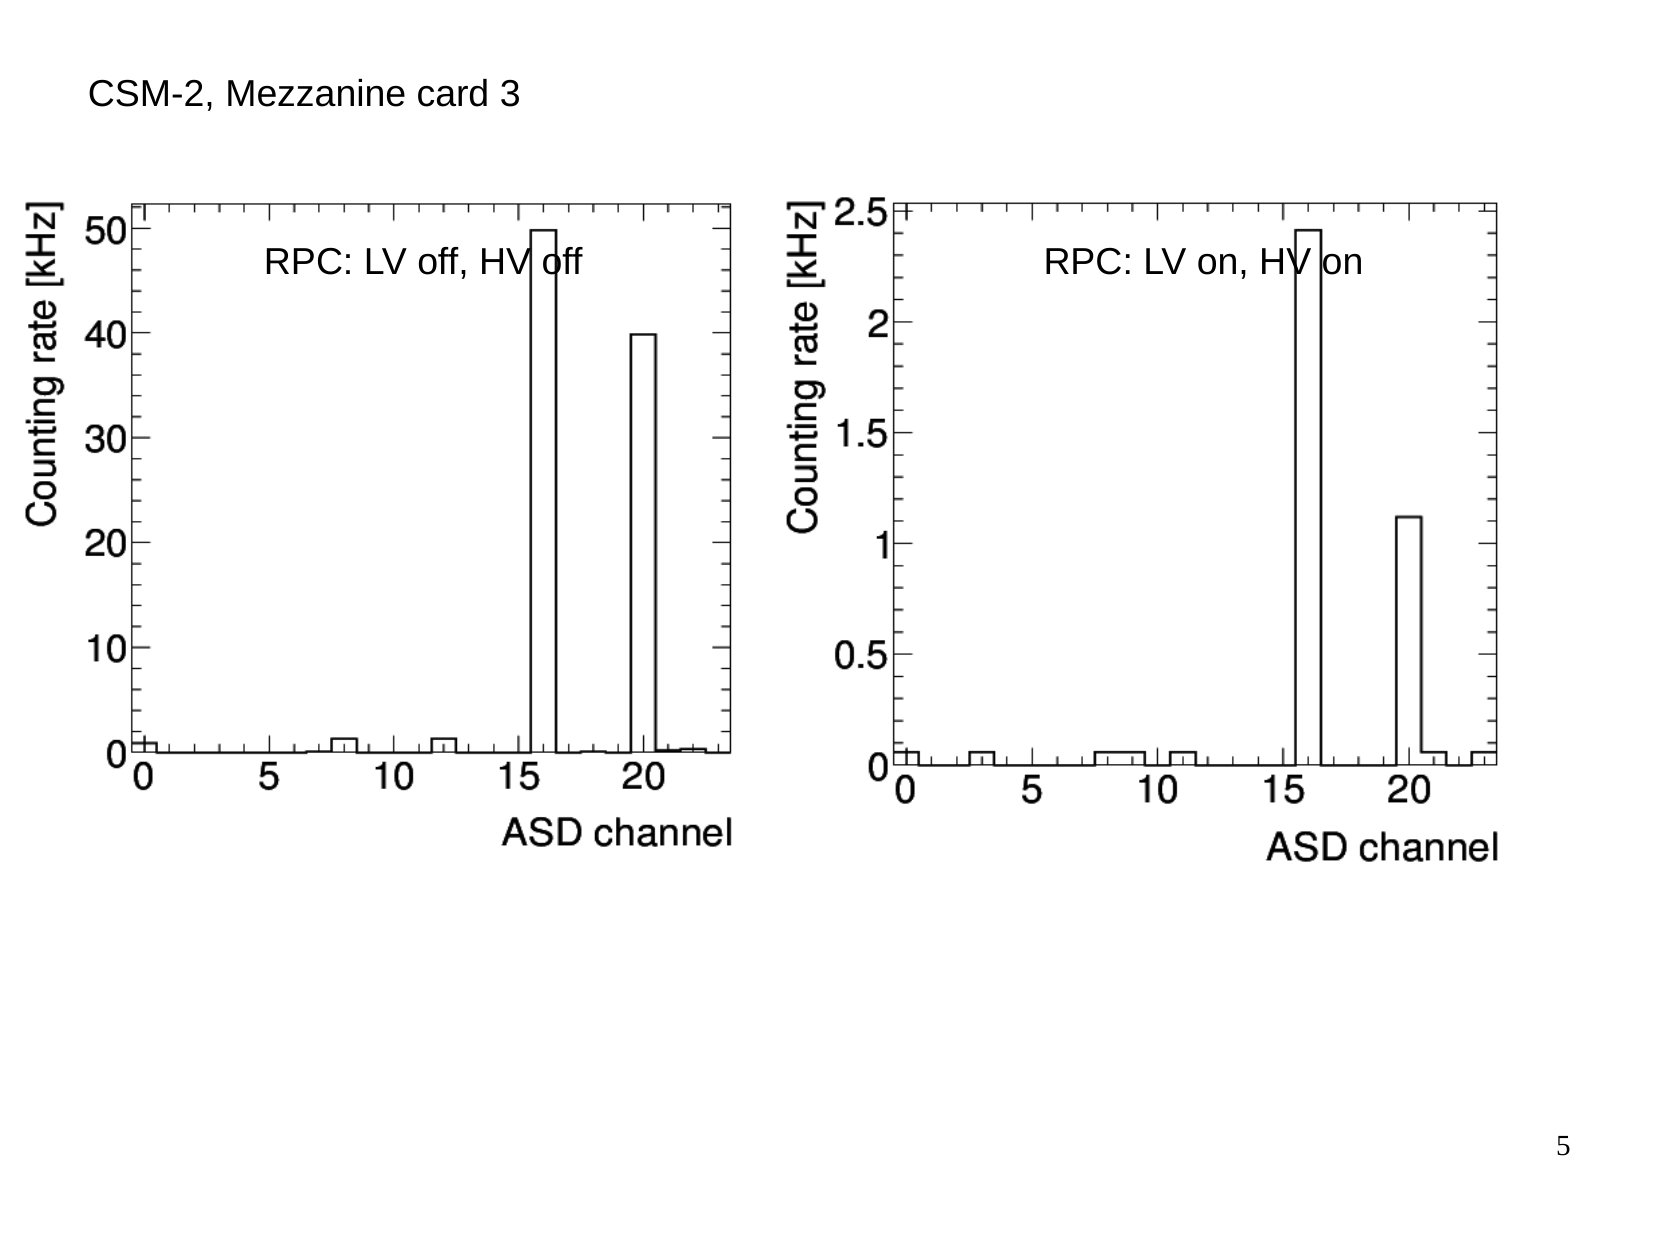

CSM-2, Mezzanine card 3
RPC: LV off, HV off
RPC: LV on, HV on
5